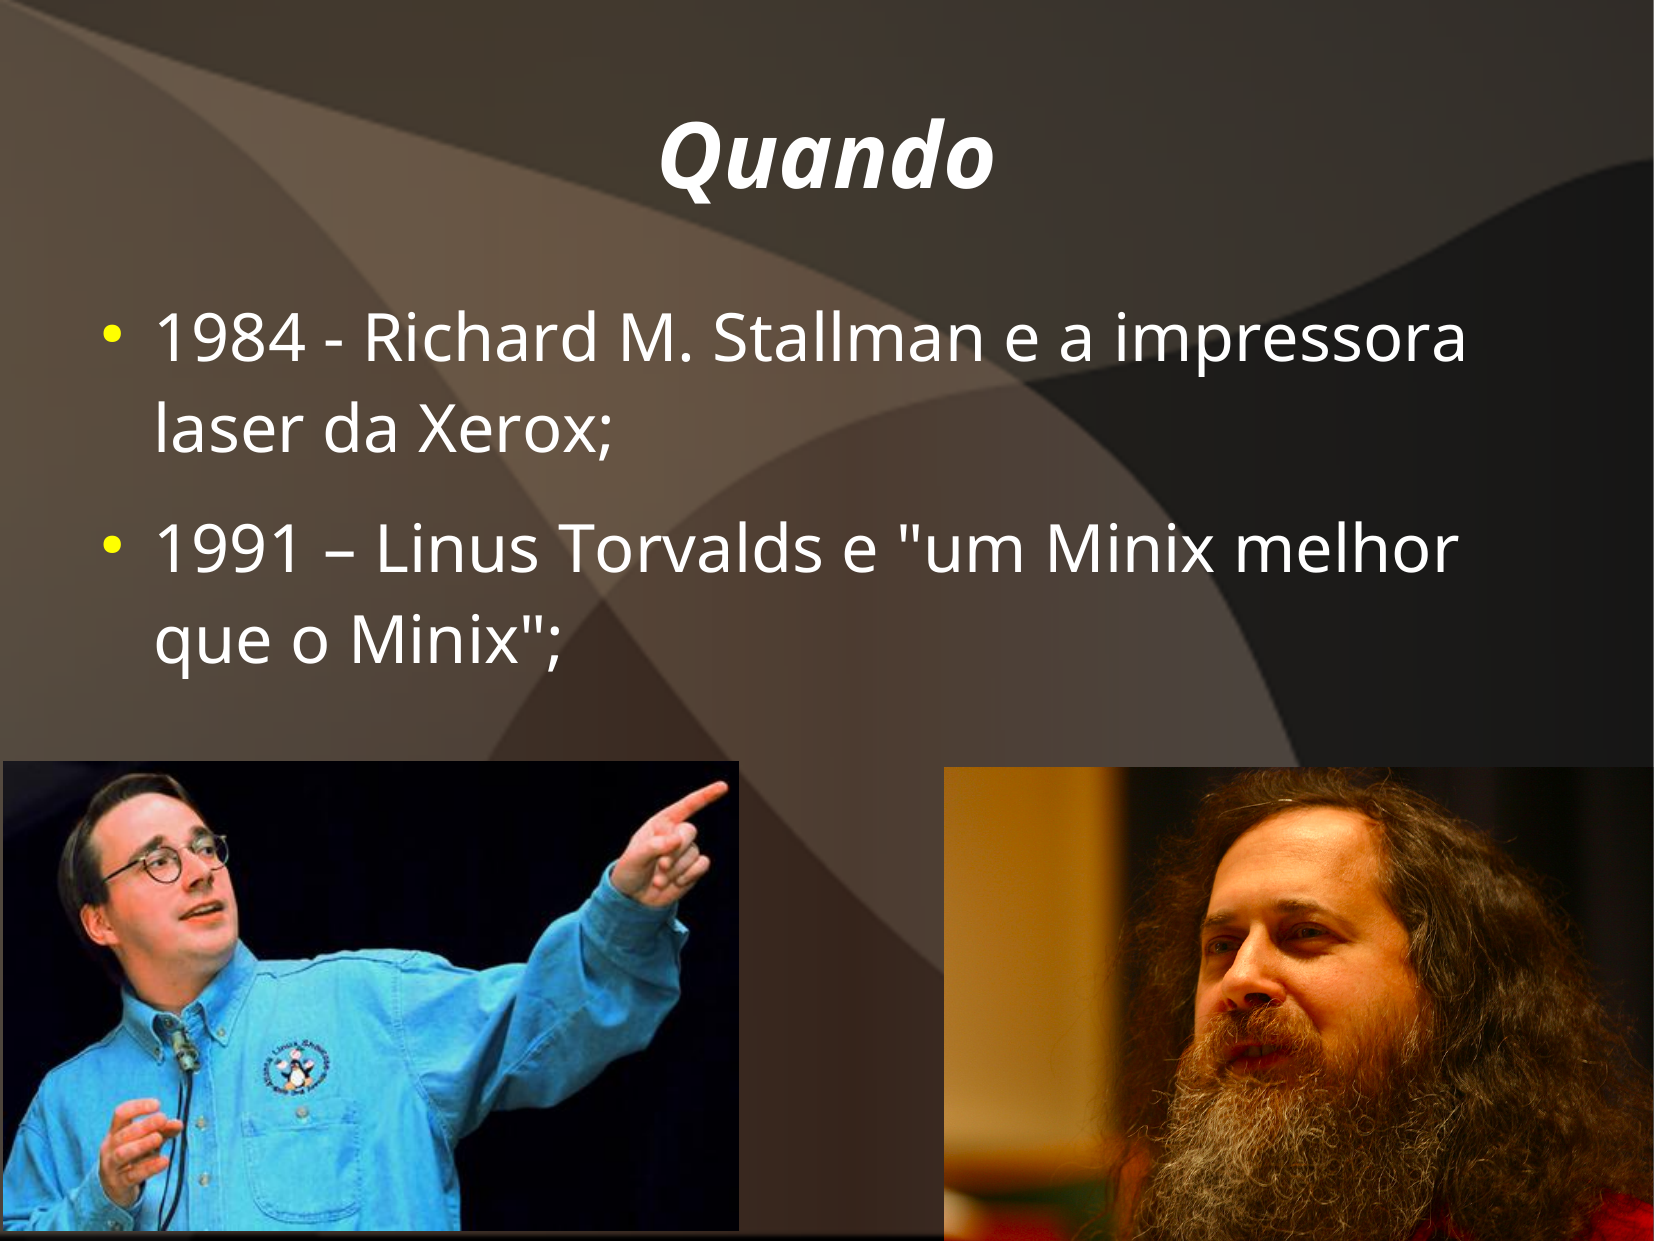

# Quando
1984 - Richard M. Stallman e a impressora laser da Xerox;
1991 – Linus Torvalds e "um Minix melhor que o Minix";